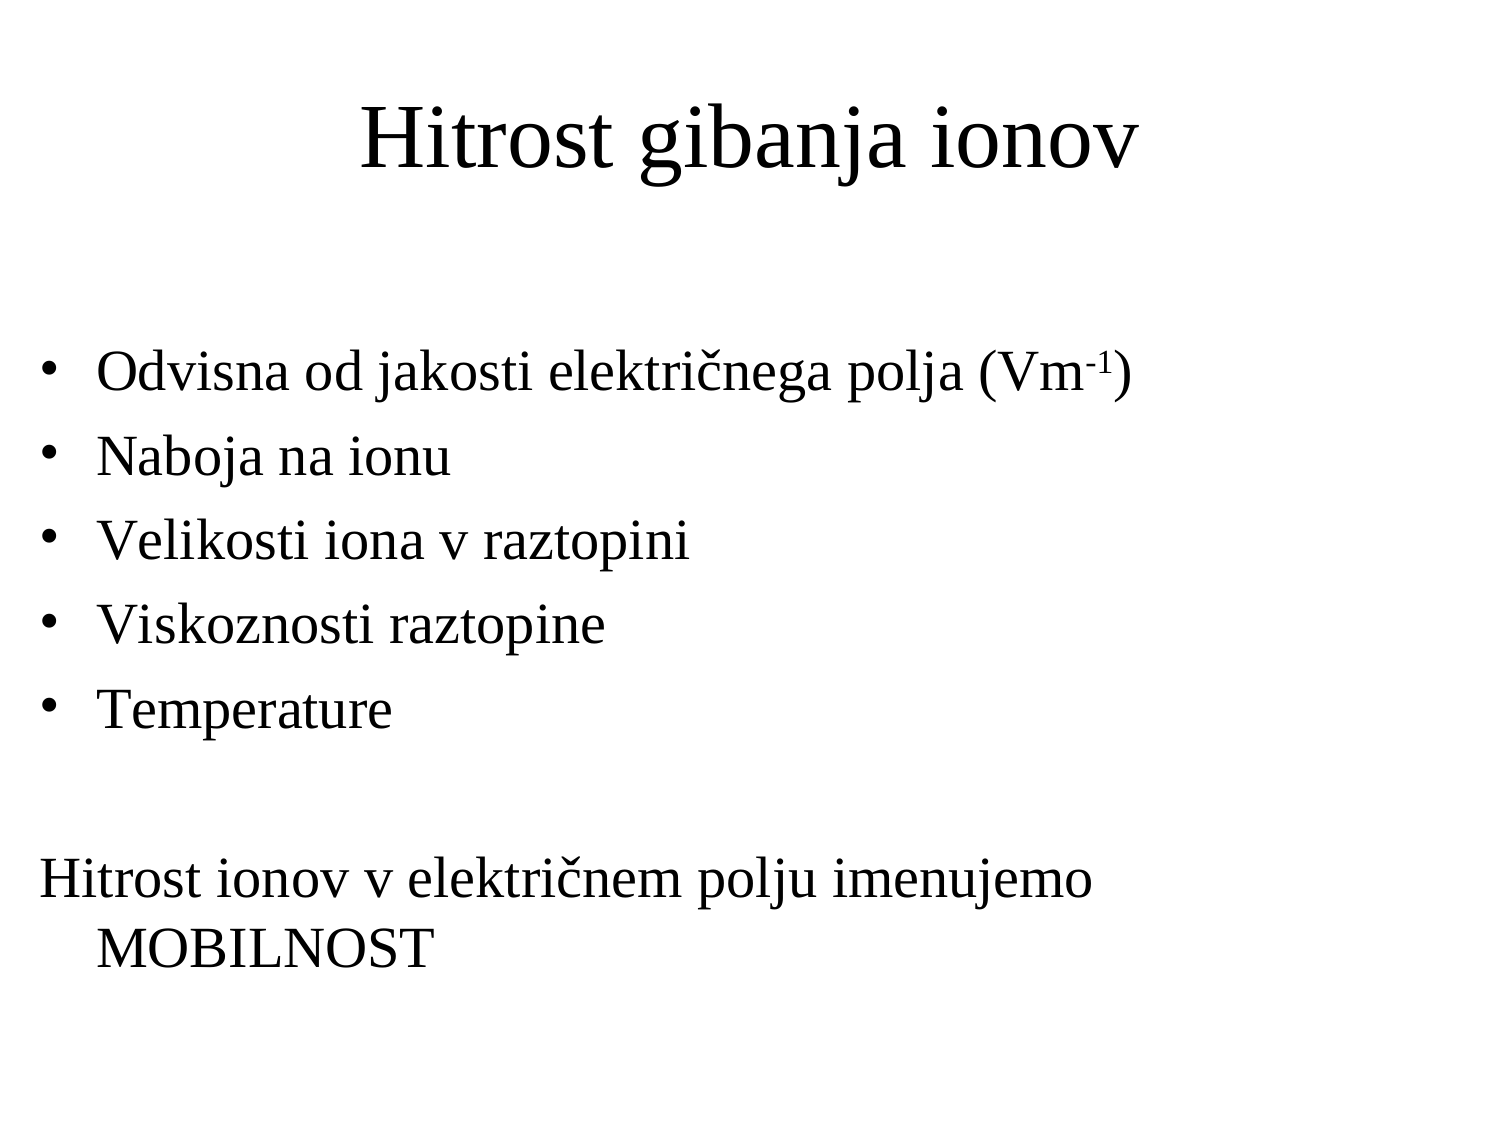

# Hitrost gibanja ionov
Odvisna od jakosti električnega polja (Vm-1)
Naboja na ionu
Velikosti iona v raztopini
Viskoznosti raztopine
Temperature
Hitrost ionov v električnem polju imenujemo MOBILNOST